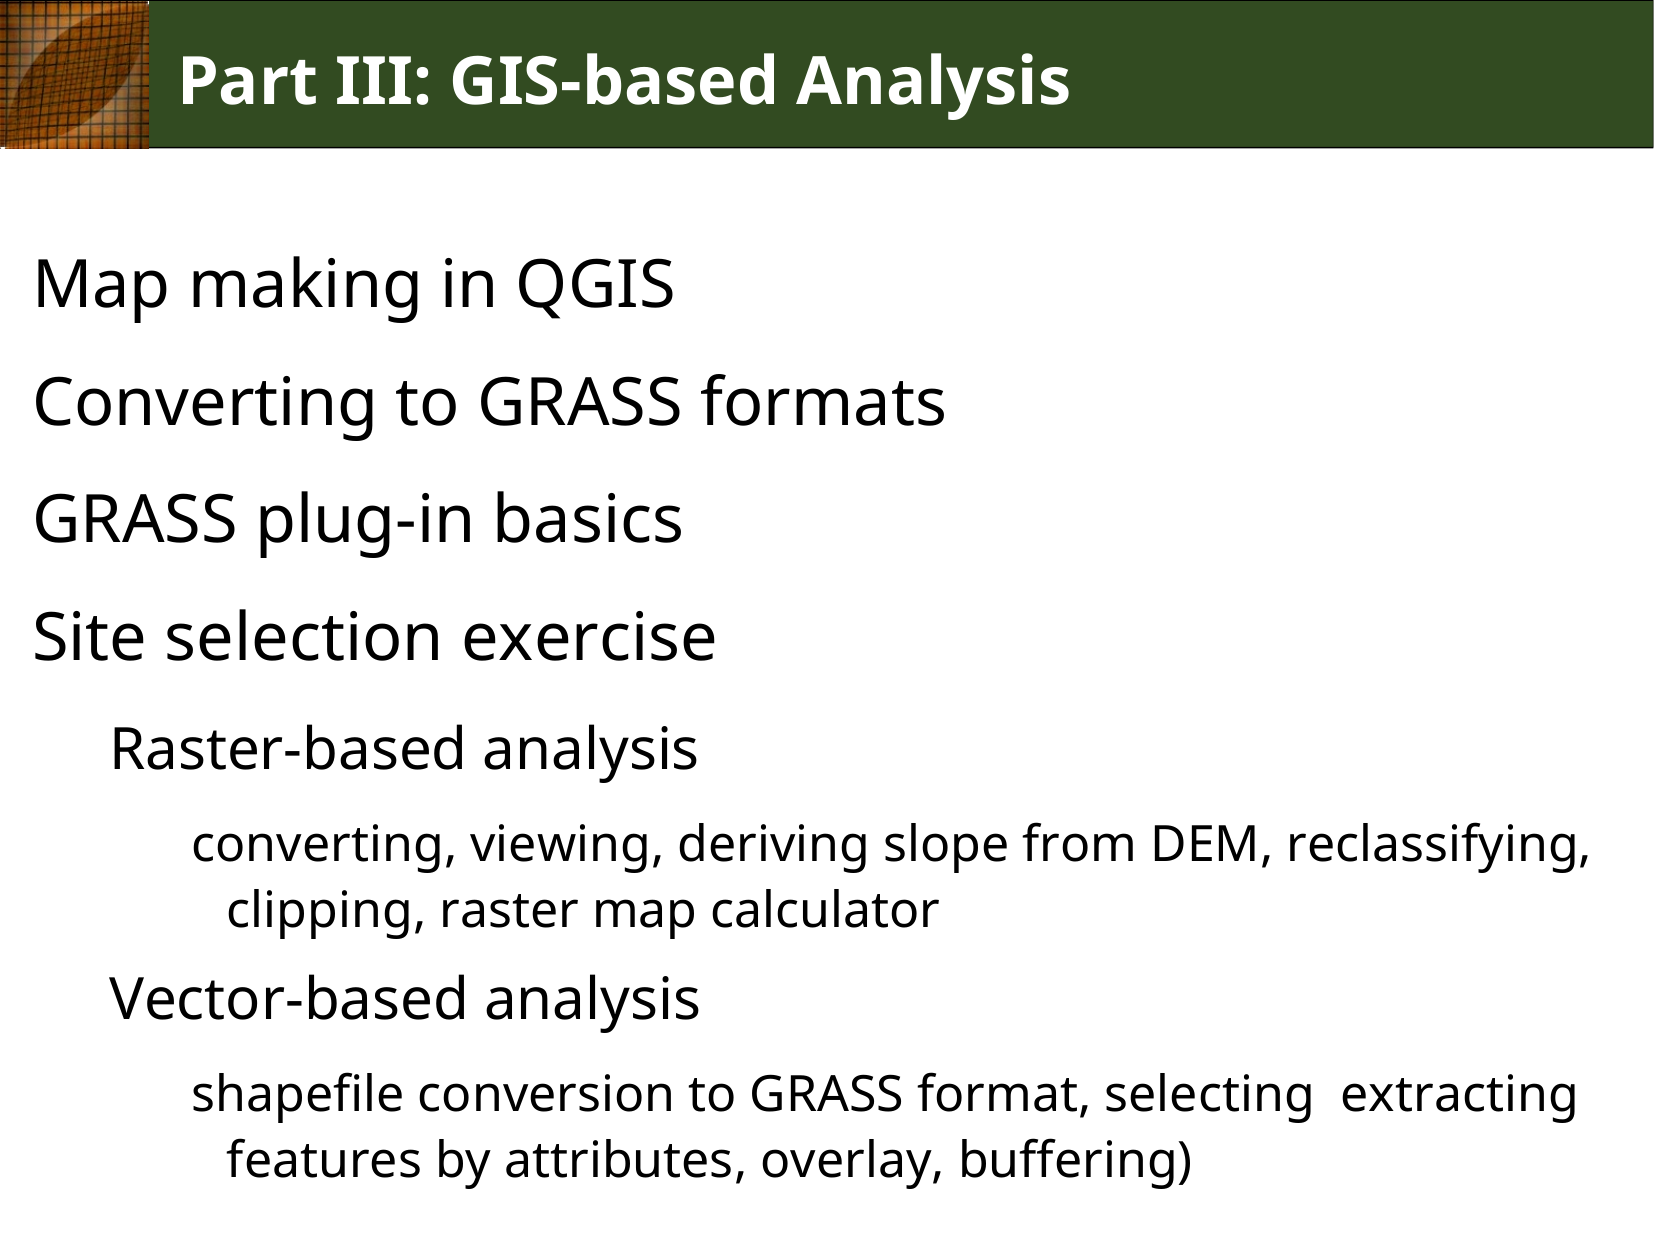

# Part III: GIS-based Analysis
Map making in QGIS
Converting to GRASS formats
GRASS plug-in basics
Site selection exercise
Raster-based analysis
converting, viewing, deriving slope from DEM, reclassifying, clipping, raster map calculator
Vector-based analysis
shapefile conversion to GRASS format, selecting extracting features by attributes, overlay, buffering)